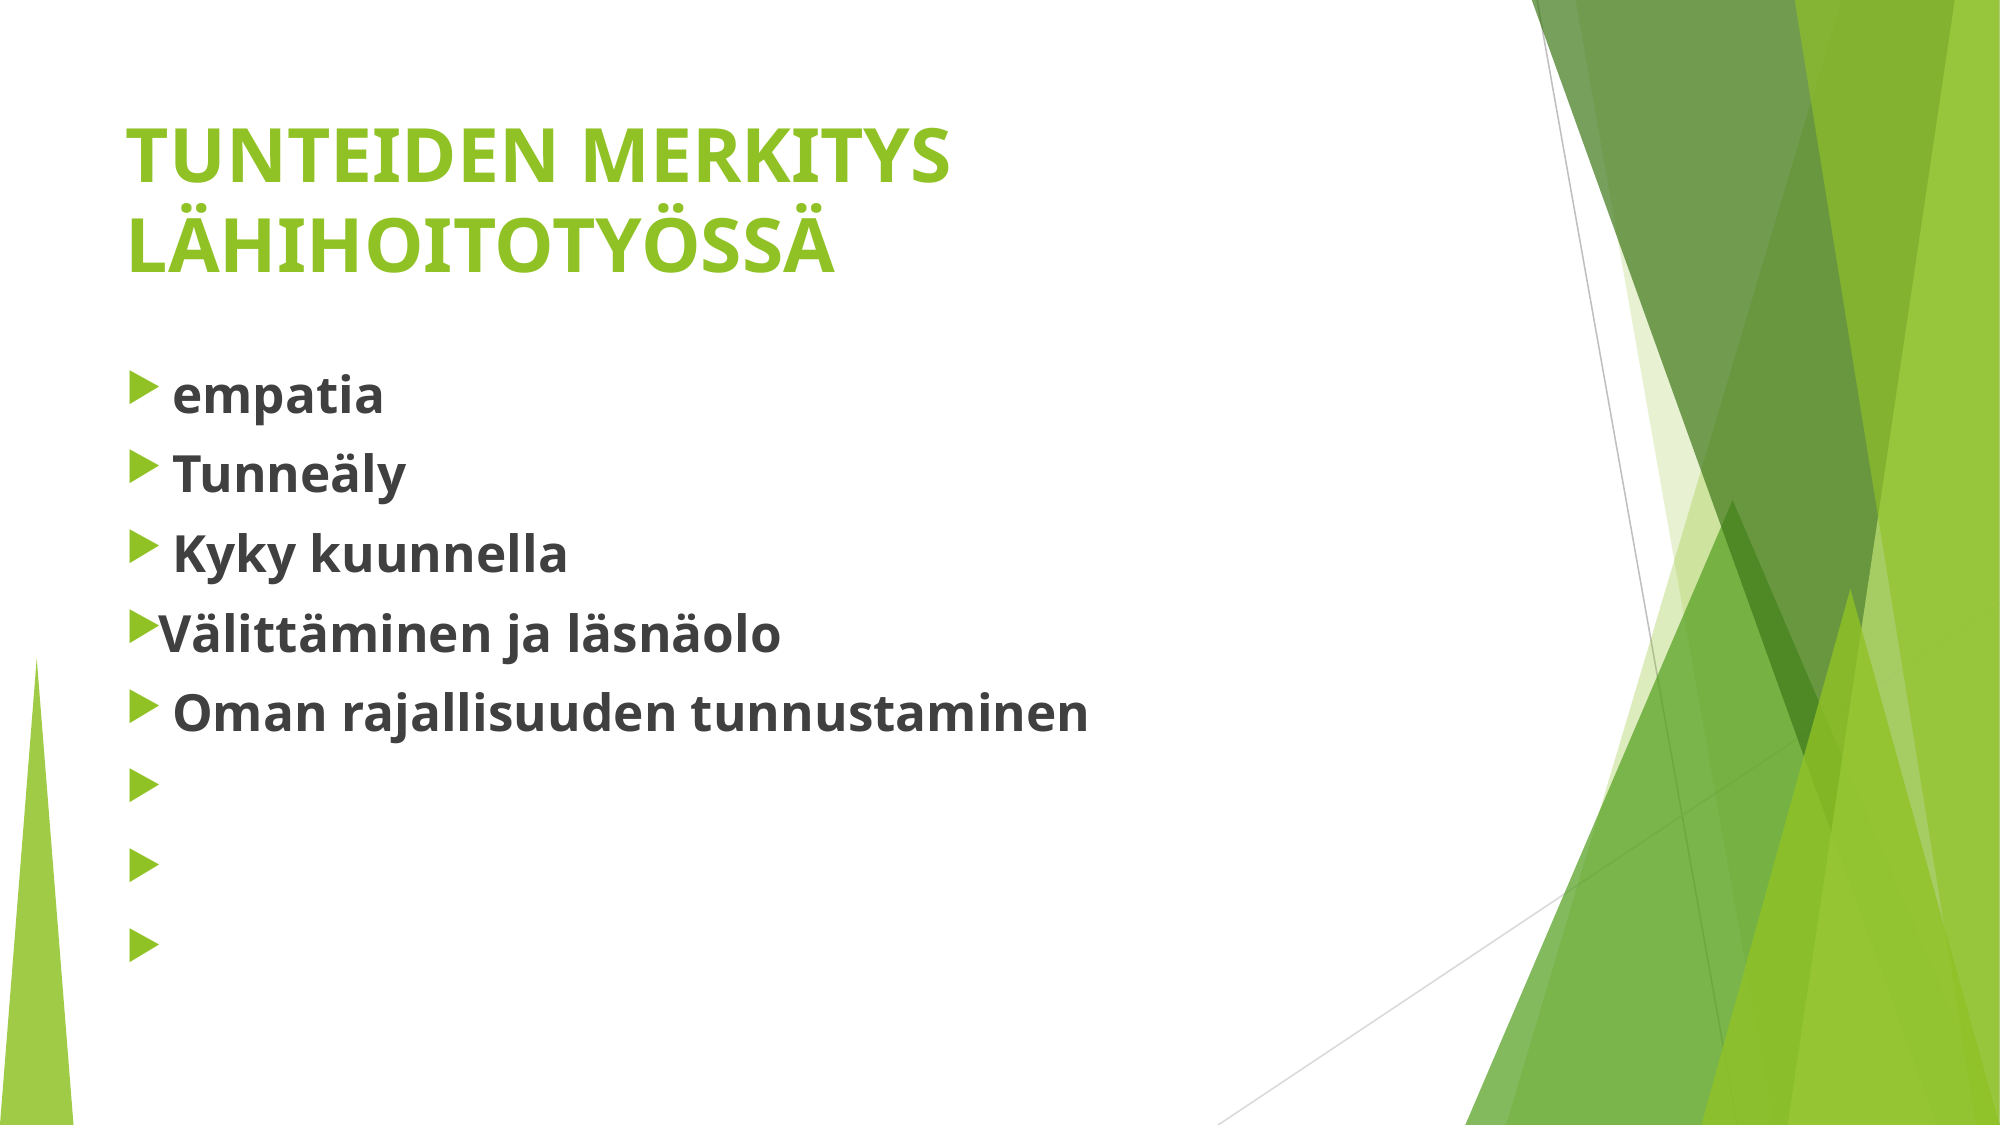

# TUNTEIDEN MERKITYS LÄHIHOITOTYÖSSÄ
 empatia
 Tunneäly
 Kyky kuunnella
Välittäminen ja läsnäolo
 Oman rajallisuuden tunnustaminen